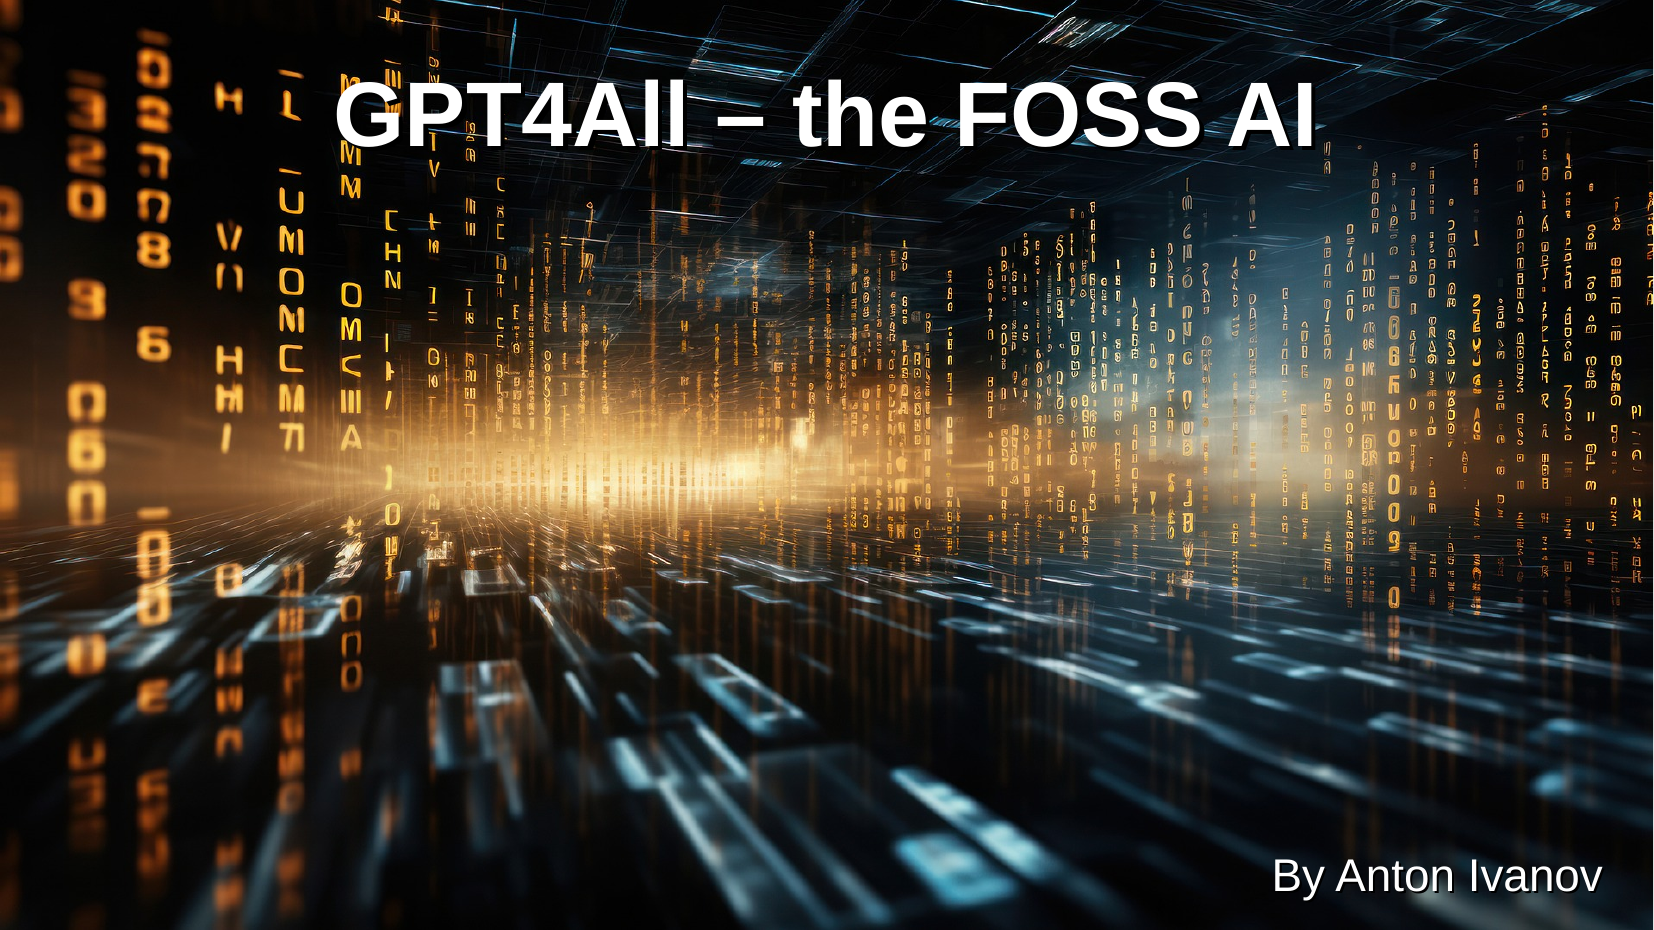

# GPT4All – the FOSS AI
By Anton Ivanov